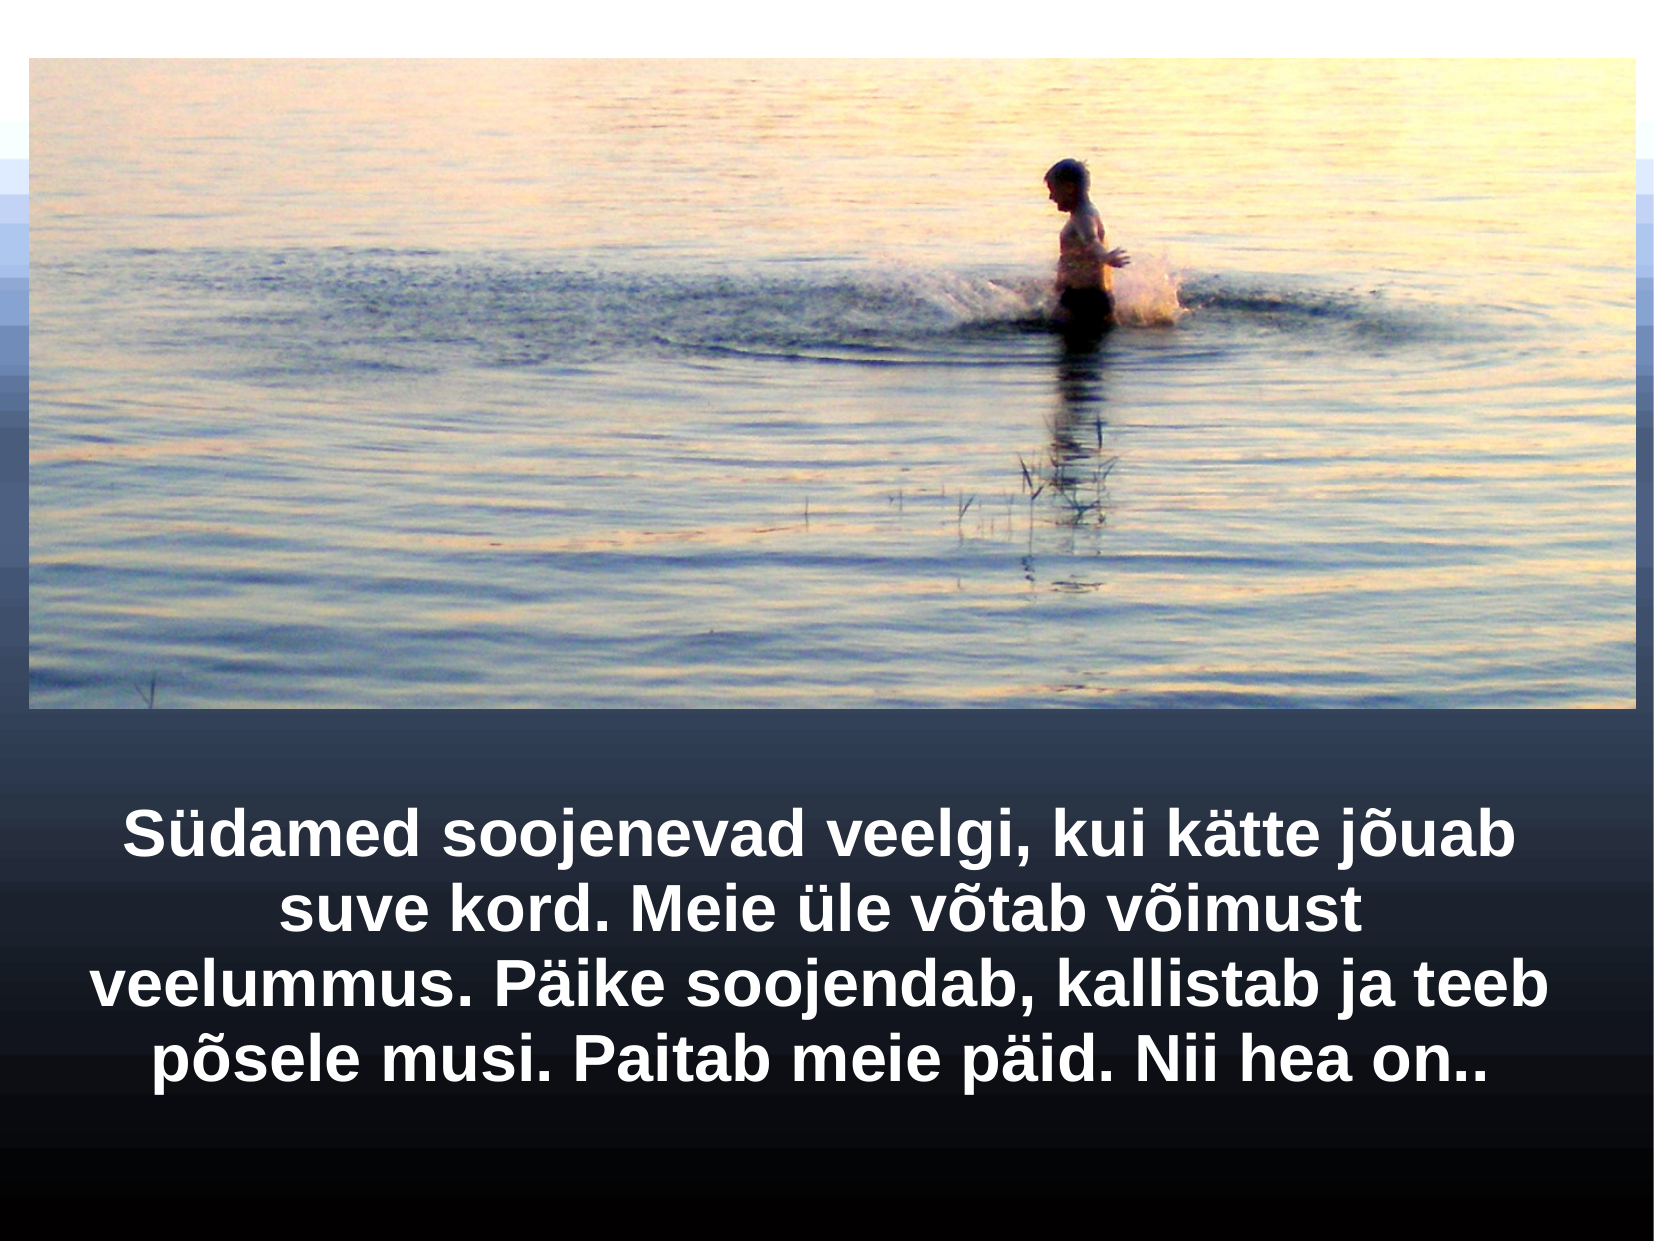

# Südamed soojenevad veelgi, kui kätte jõuab suve kord. Meie üle võtab võimust veelummus. Päike soojendab, kallistab ja teeb põsele musi. Paitab meie päid. Nii hea on..